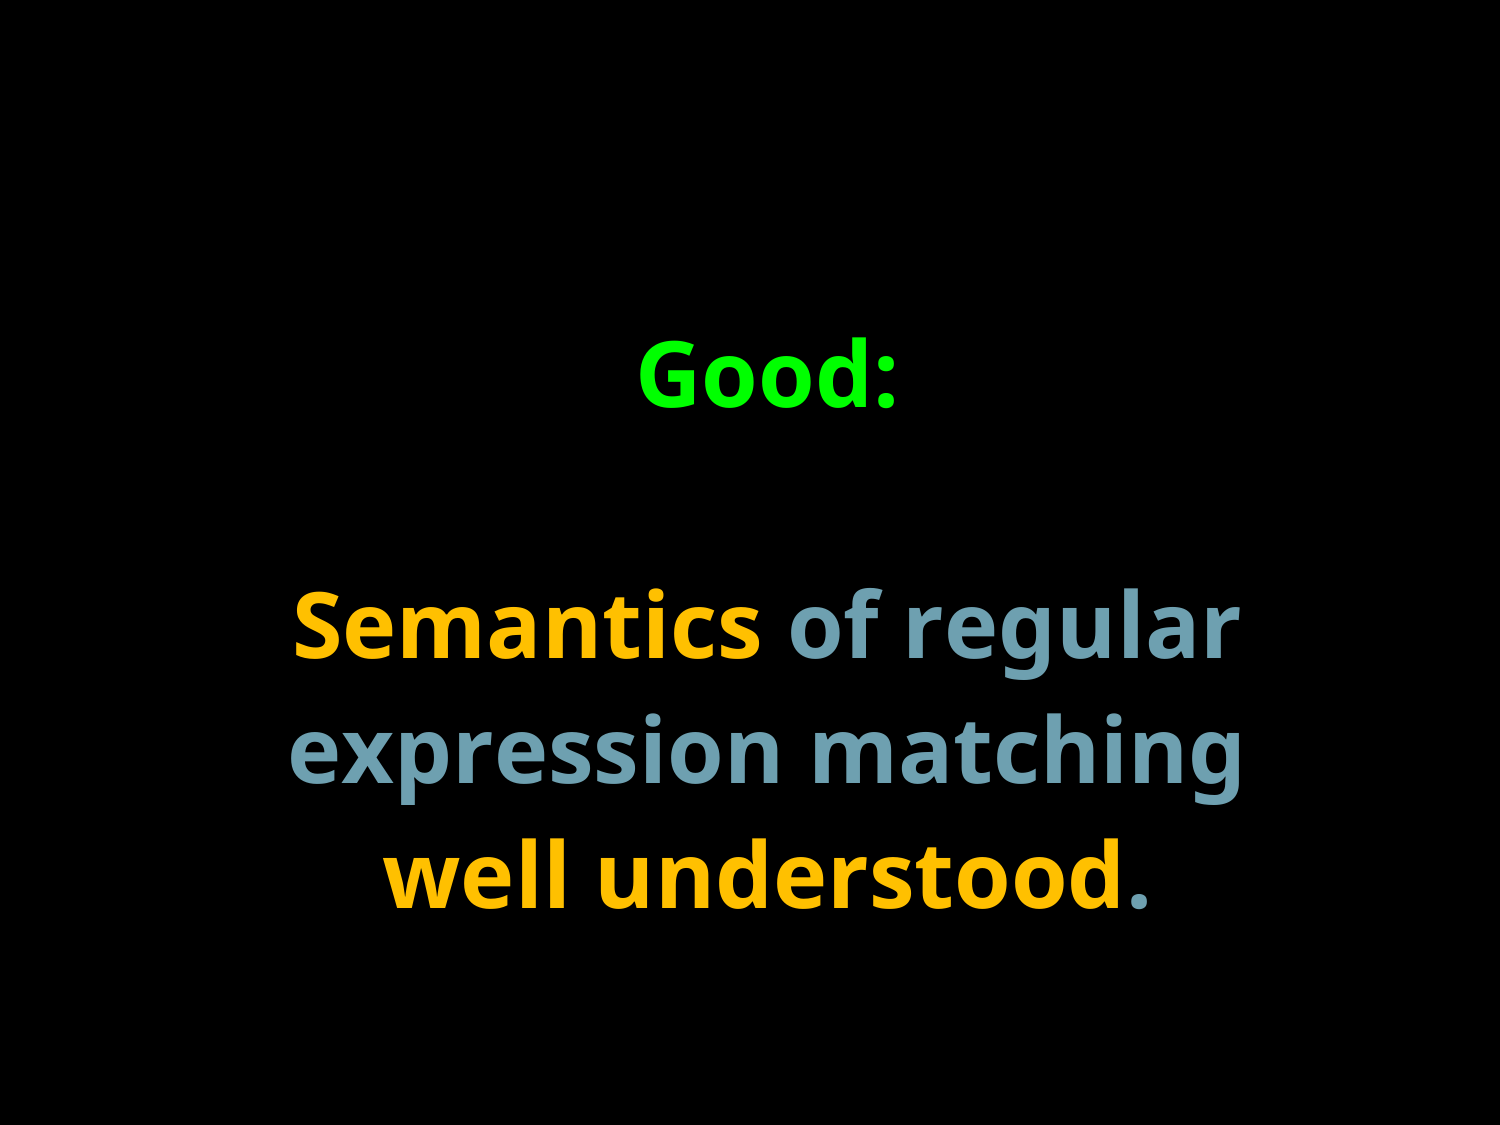

Good:
Semantics of regular expression matching well understood.